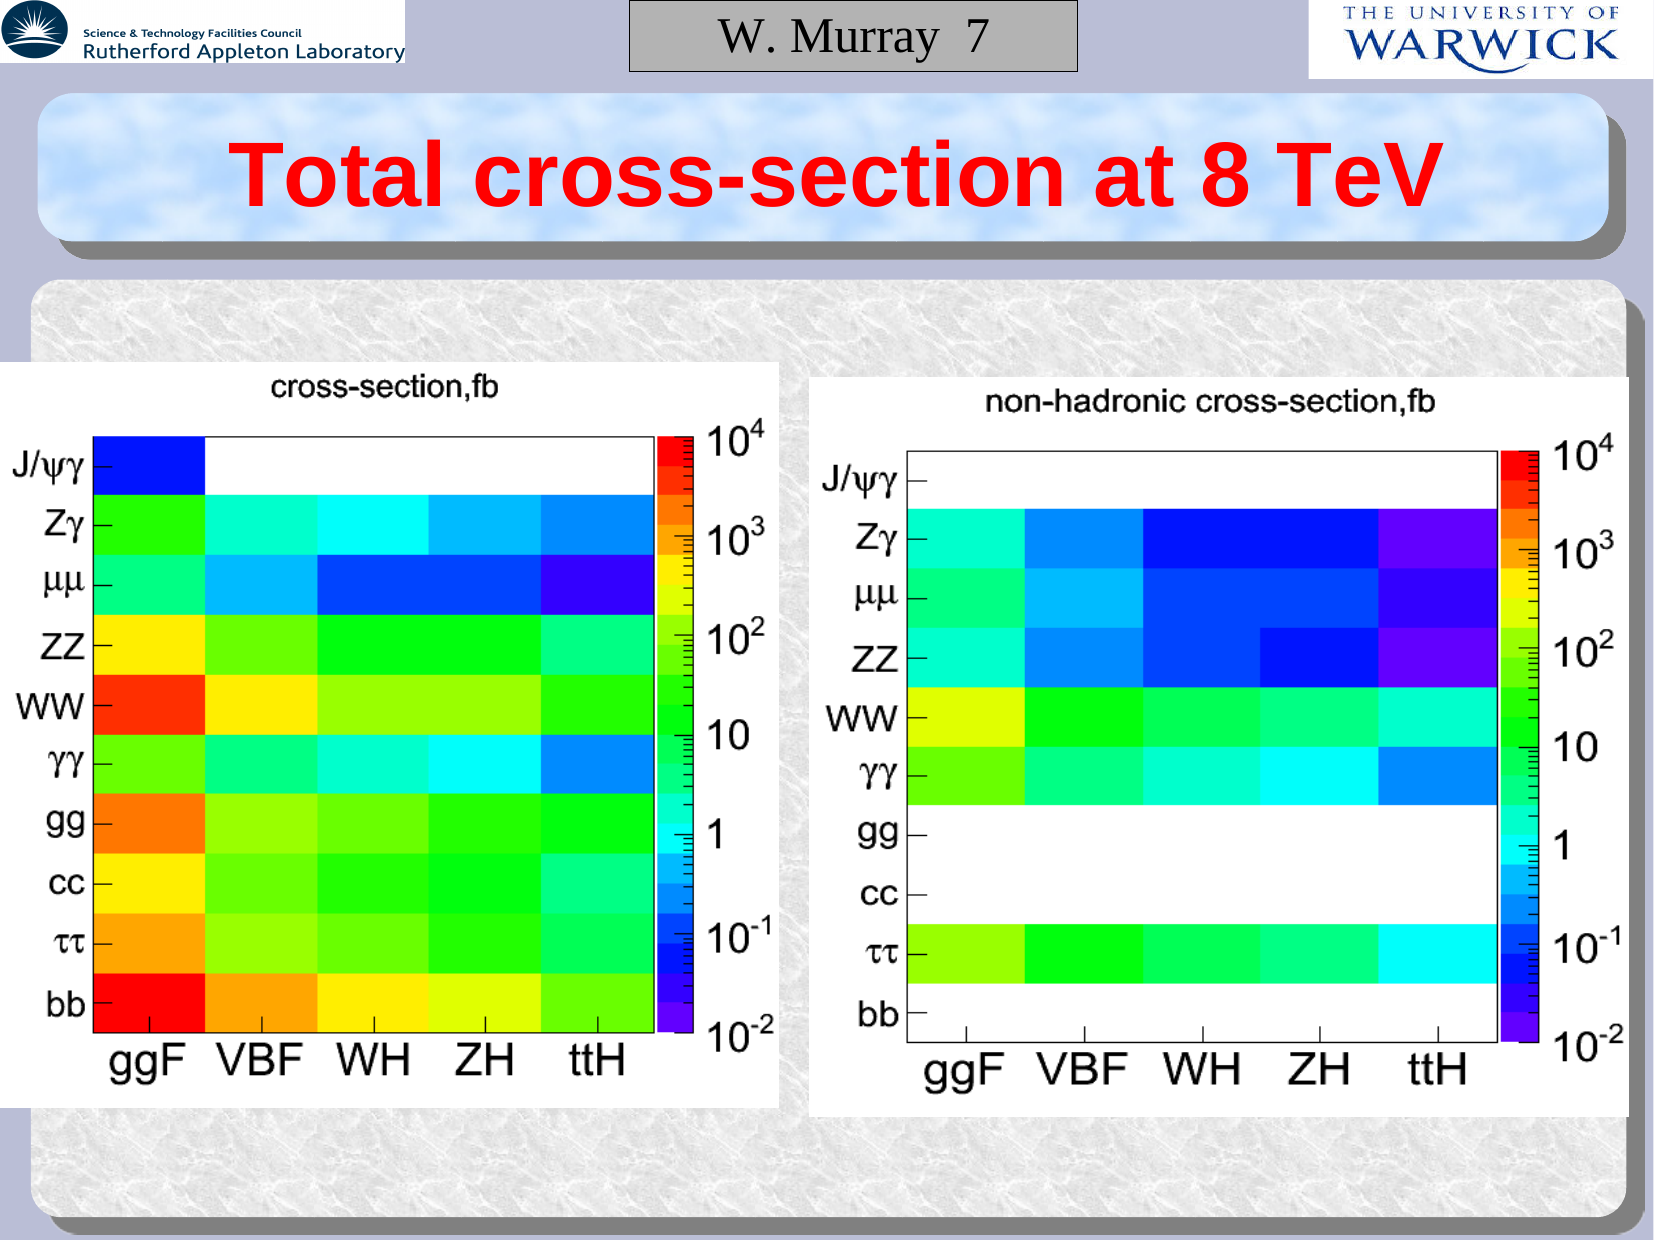

# Total cross-section at 8 TeV
mummy